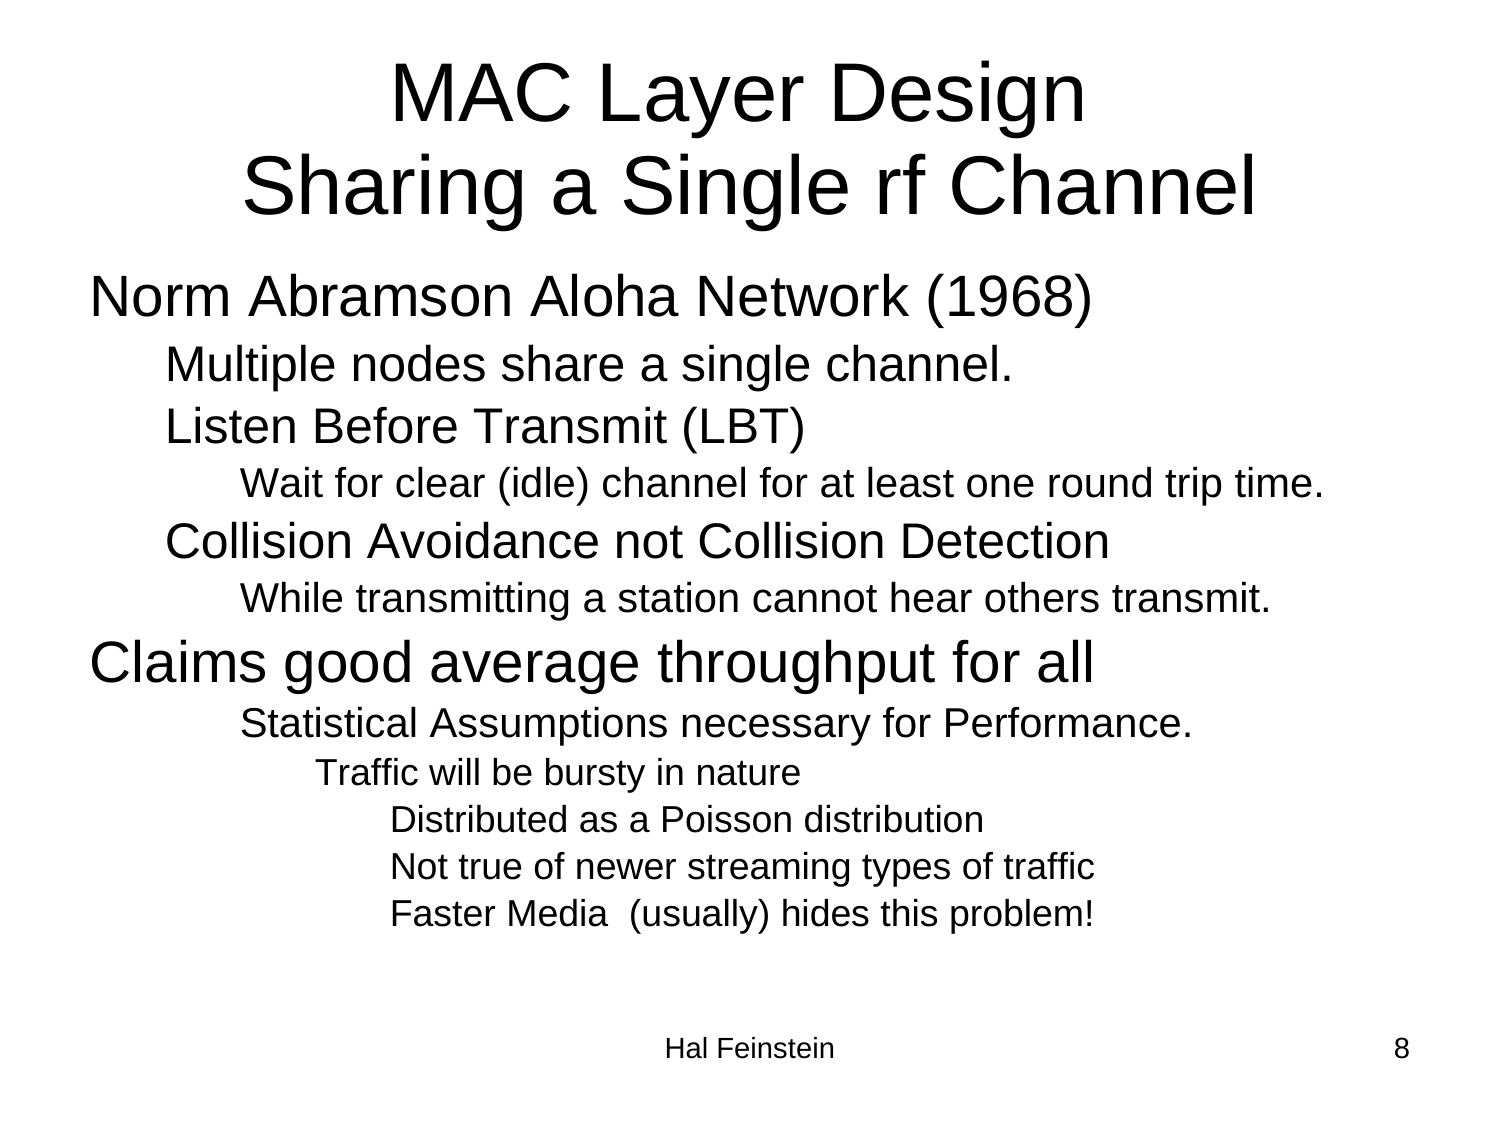

# MAC Layer Design Sharing a Single rf Channel
Norm Abramson Aloha Network (1968)
Multiple nodes share a single channel.
Listen Before Transmit (LBT)
Wait for clear (idle) channel for at least one round trip time.
Collision Avoidance not Collision Detection
While transmitting a station cannot hear others transmit.
Claims good average throughput for all
Statistical Assumptions necessary for Performance.
Traffic will be bursty in nature
Distributed as a Poisson distribution
Not true of newer streaming types of traffic
Faster Media (usually) hides this problem!
Hal Feinstein
8